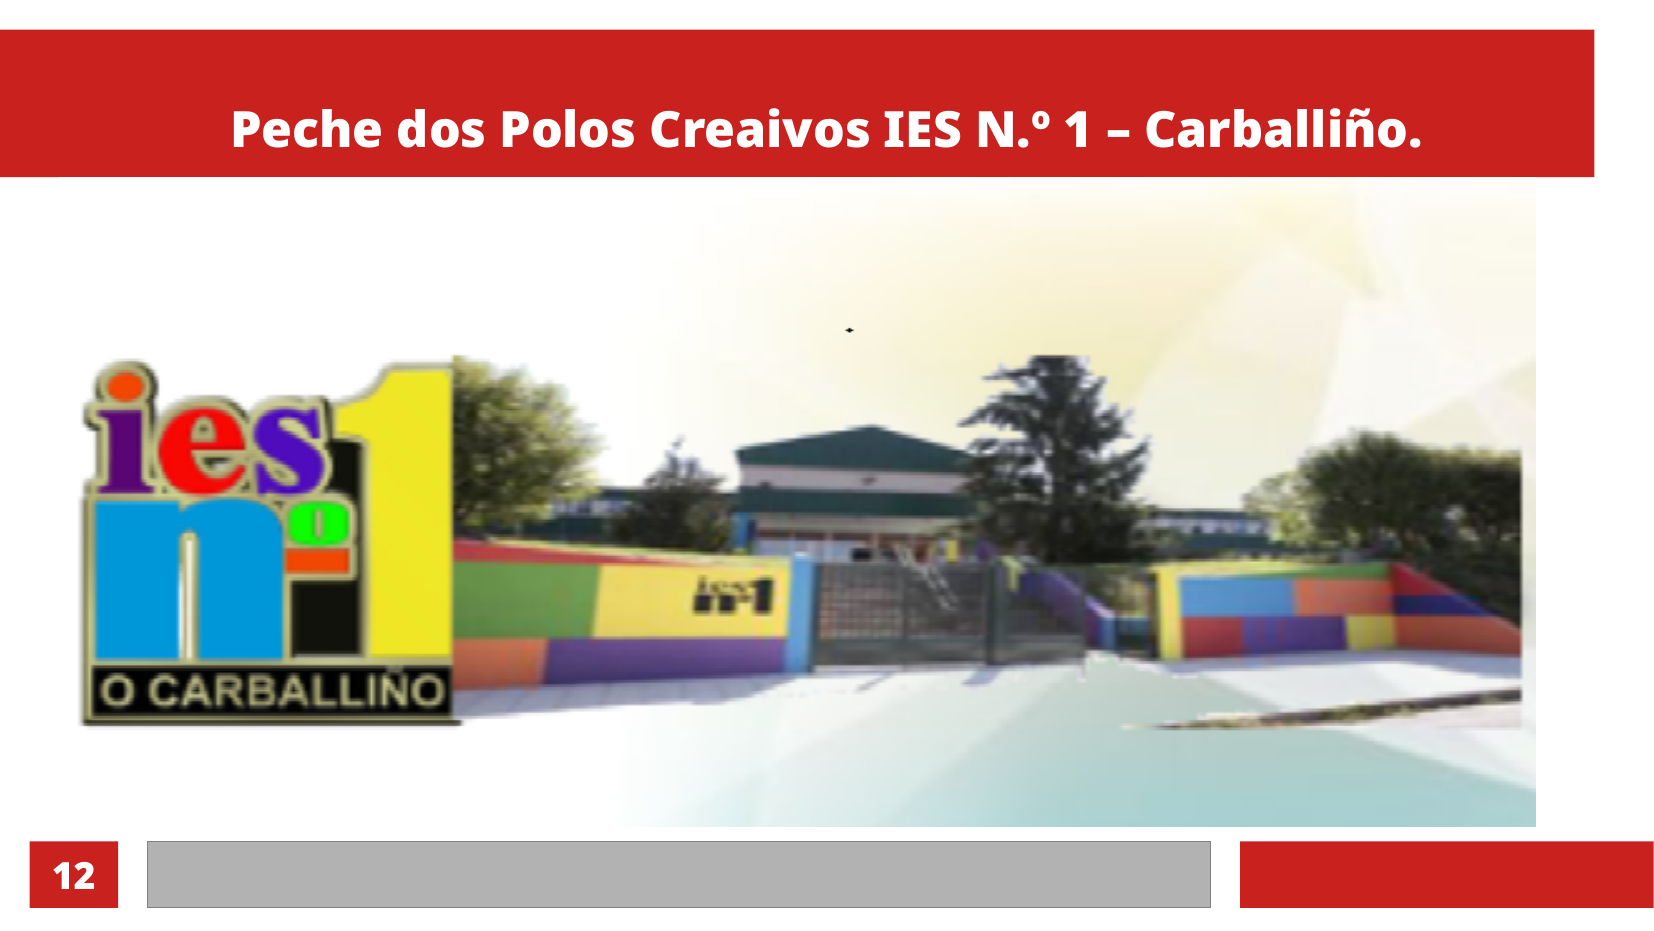

# Peche dos Polos Creaivos IES N.º 1 – Carballiño.
12